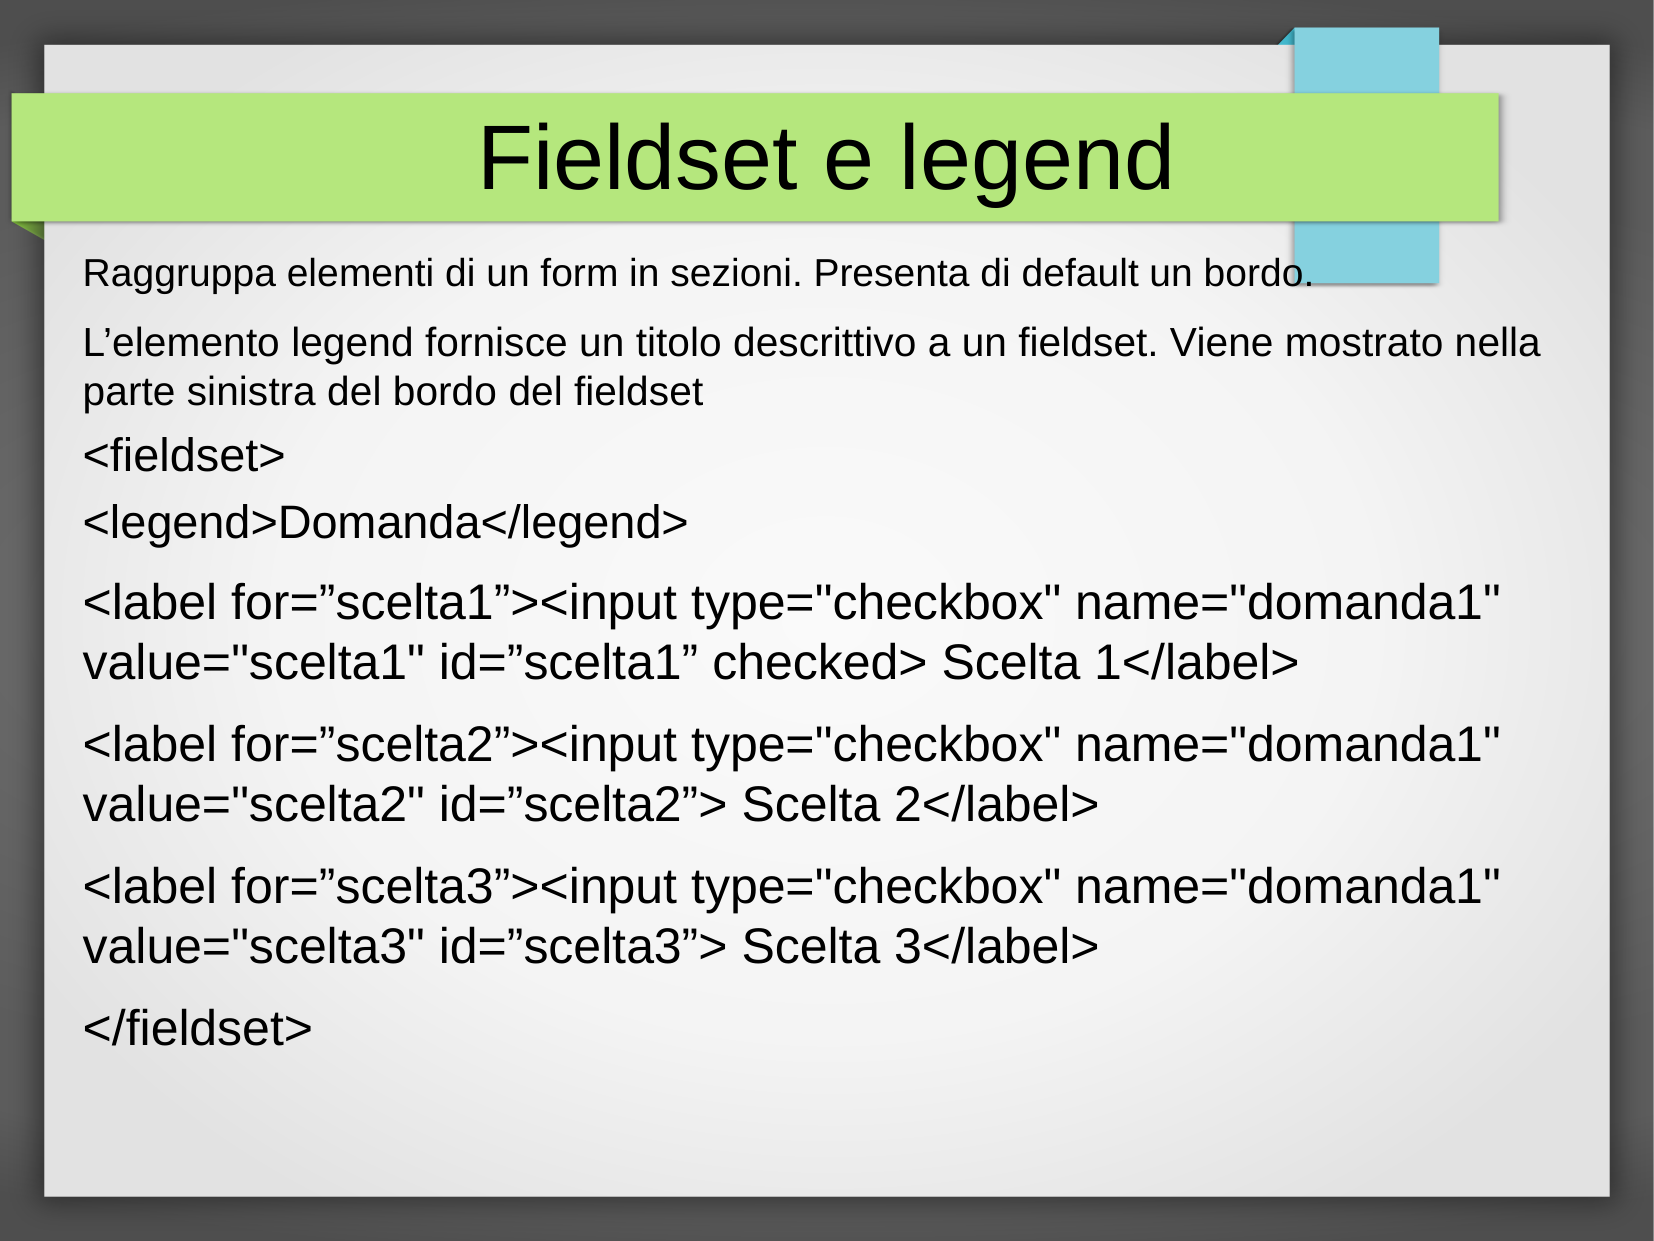

# Fieldset e legend
Raggruppa elementi di un form in sezioni. Presenta di default un bordo.
L’elemento legend fornisce un titolo descrittivo a un fieldset. Viene mostrato nella parte sinistra del bordo del fieldset
<fieldset>
<legend>Domanda</legend>
<label for=”scelta1”><input type="checkbox" name="domanda1" value="scelta1" id=”scelta1” checked> Scelta 1</label>
<label for=”scelta2”><input type="checkbox" name="domanda1" value="scelta2" id=”scelta2”> Scelta 2</label>
<label for=”scelta3”><input type="checkbox" name="domanda1" value="scelta3" id=”scelta3”> Scelta 3</label>
</fieldset>